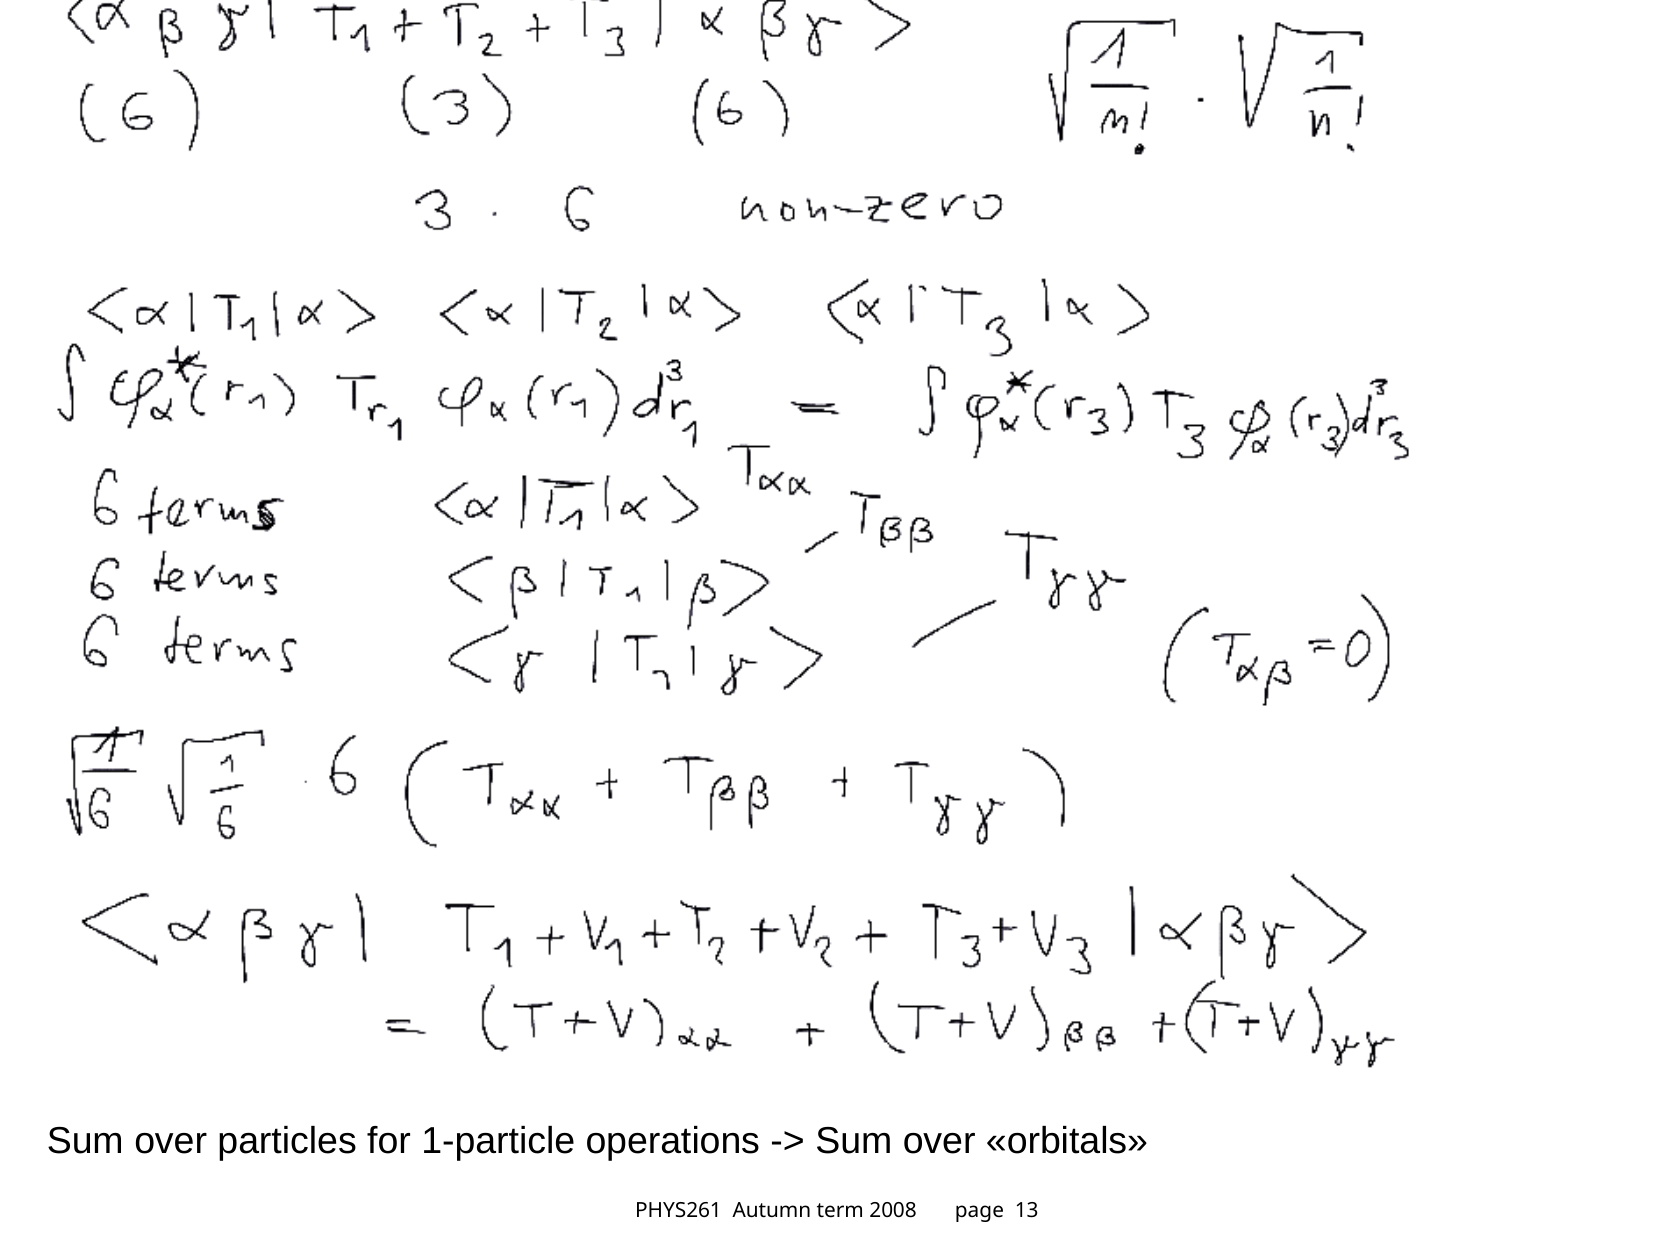

Sum over particles for 1-particle operations -> Sum over «orbitals»